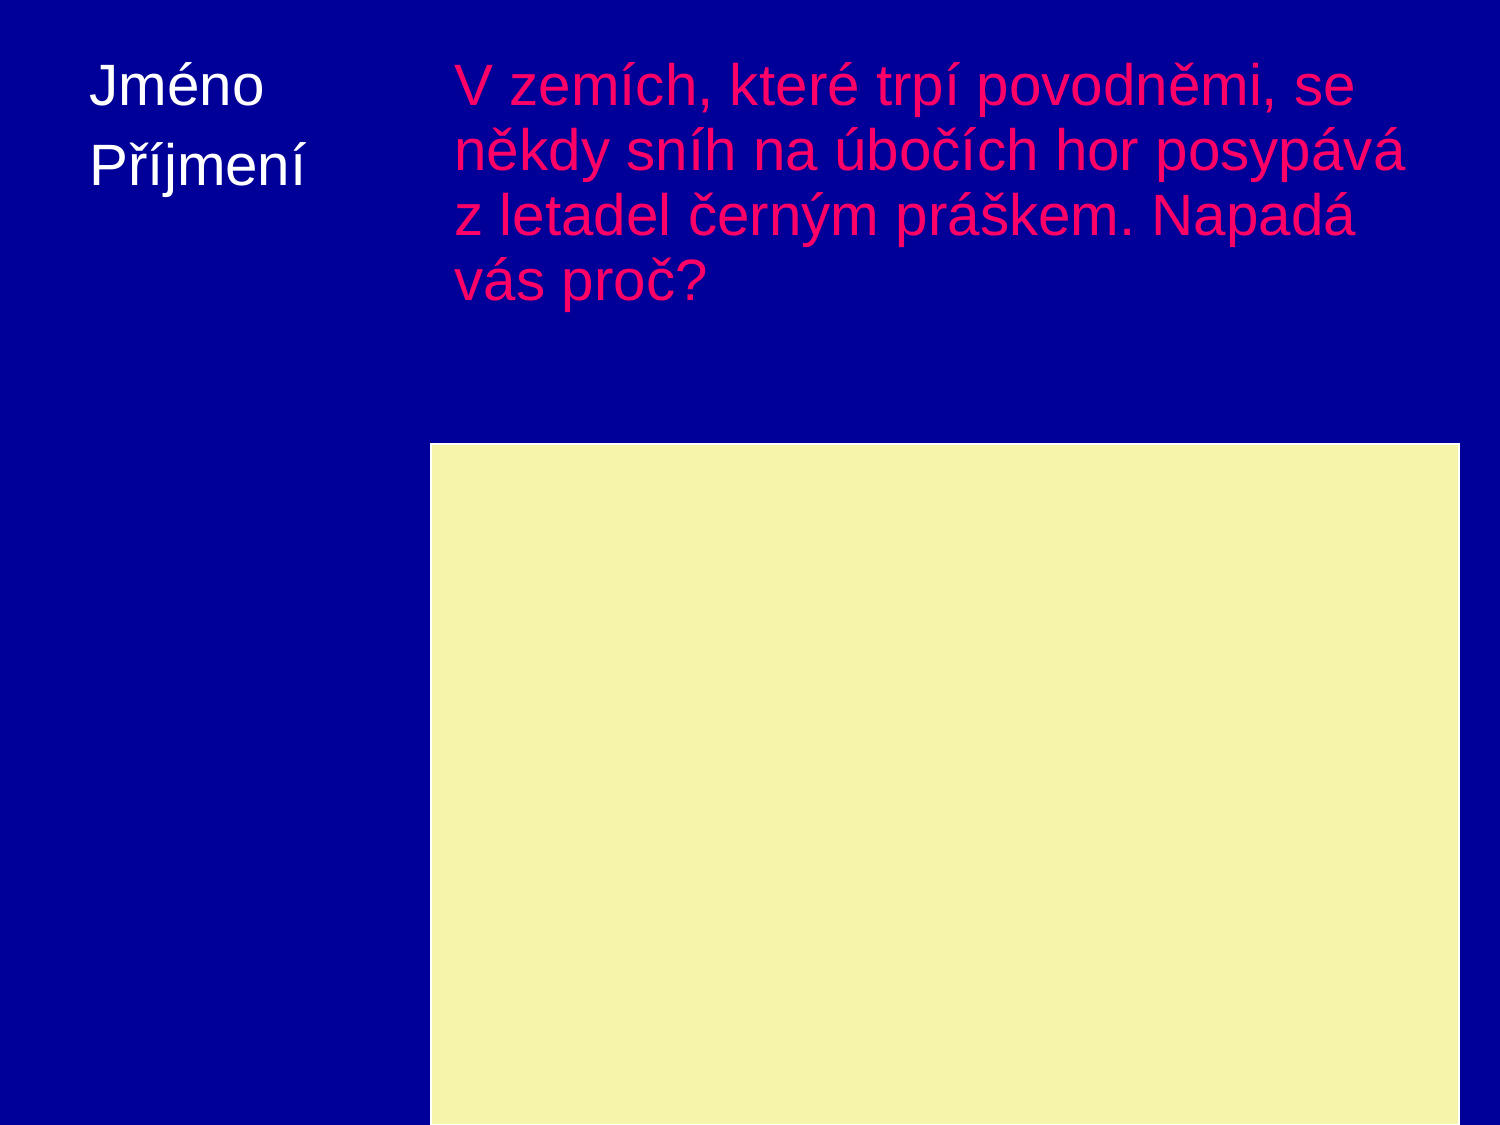

Jméno
Příjmení
V zemích, které trpí povodněmi, se někdy sníh na úbočích hor posypává z letadel černým práškem. Napadá vás proč?
Černý špinavý sníh pohlcuje více energie
slunečního záření a dříve roztaje. Obyvatelé tedy mohou posypem některých oblastí regulovat tání. Část sněhu roztaje dříve a na jaře nebudou tak velké povodně.